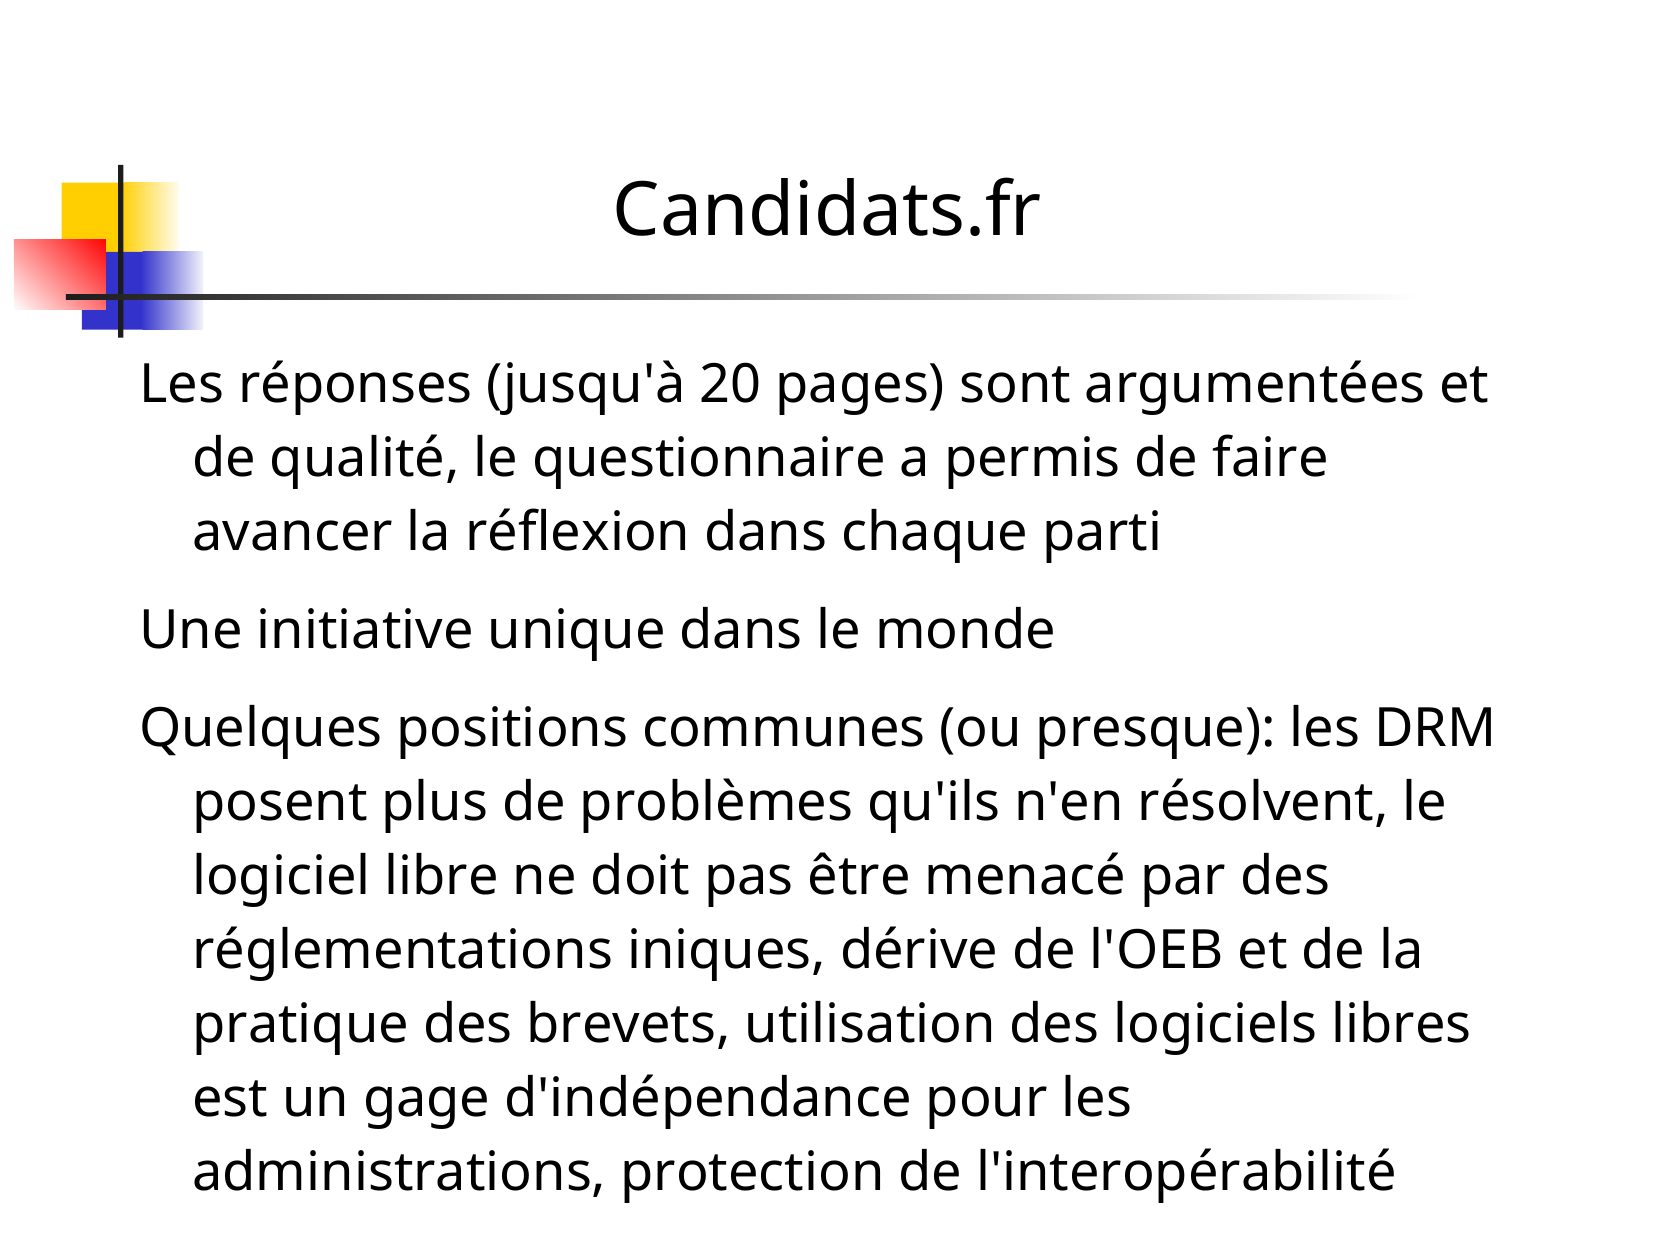

# Candidats.fr
Les réponses (jusqu'à 20 pages) sont argumentées et de qualité, le questionnaire a permis de faire avancer la réflexion dans chaque parti
Une initiative unique dans le monde
Quelques positions communes (ou presque): les DRM posent plus de problèmes qu'ils n'en résolvent, le logiciel libre ne doit pas être menacé par des réglementations iniques, dérive de l'OEB et de la pratique des brevets, utilisation des logiciels libres est un gage d'indépendance pour les administrations, protection de l'interopérabilité